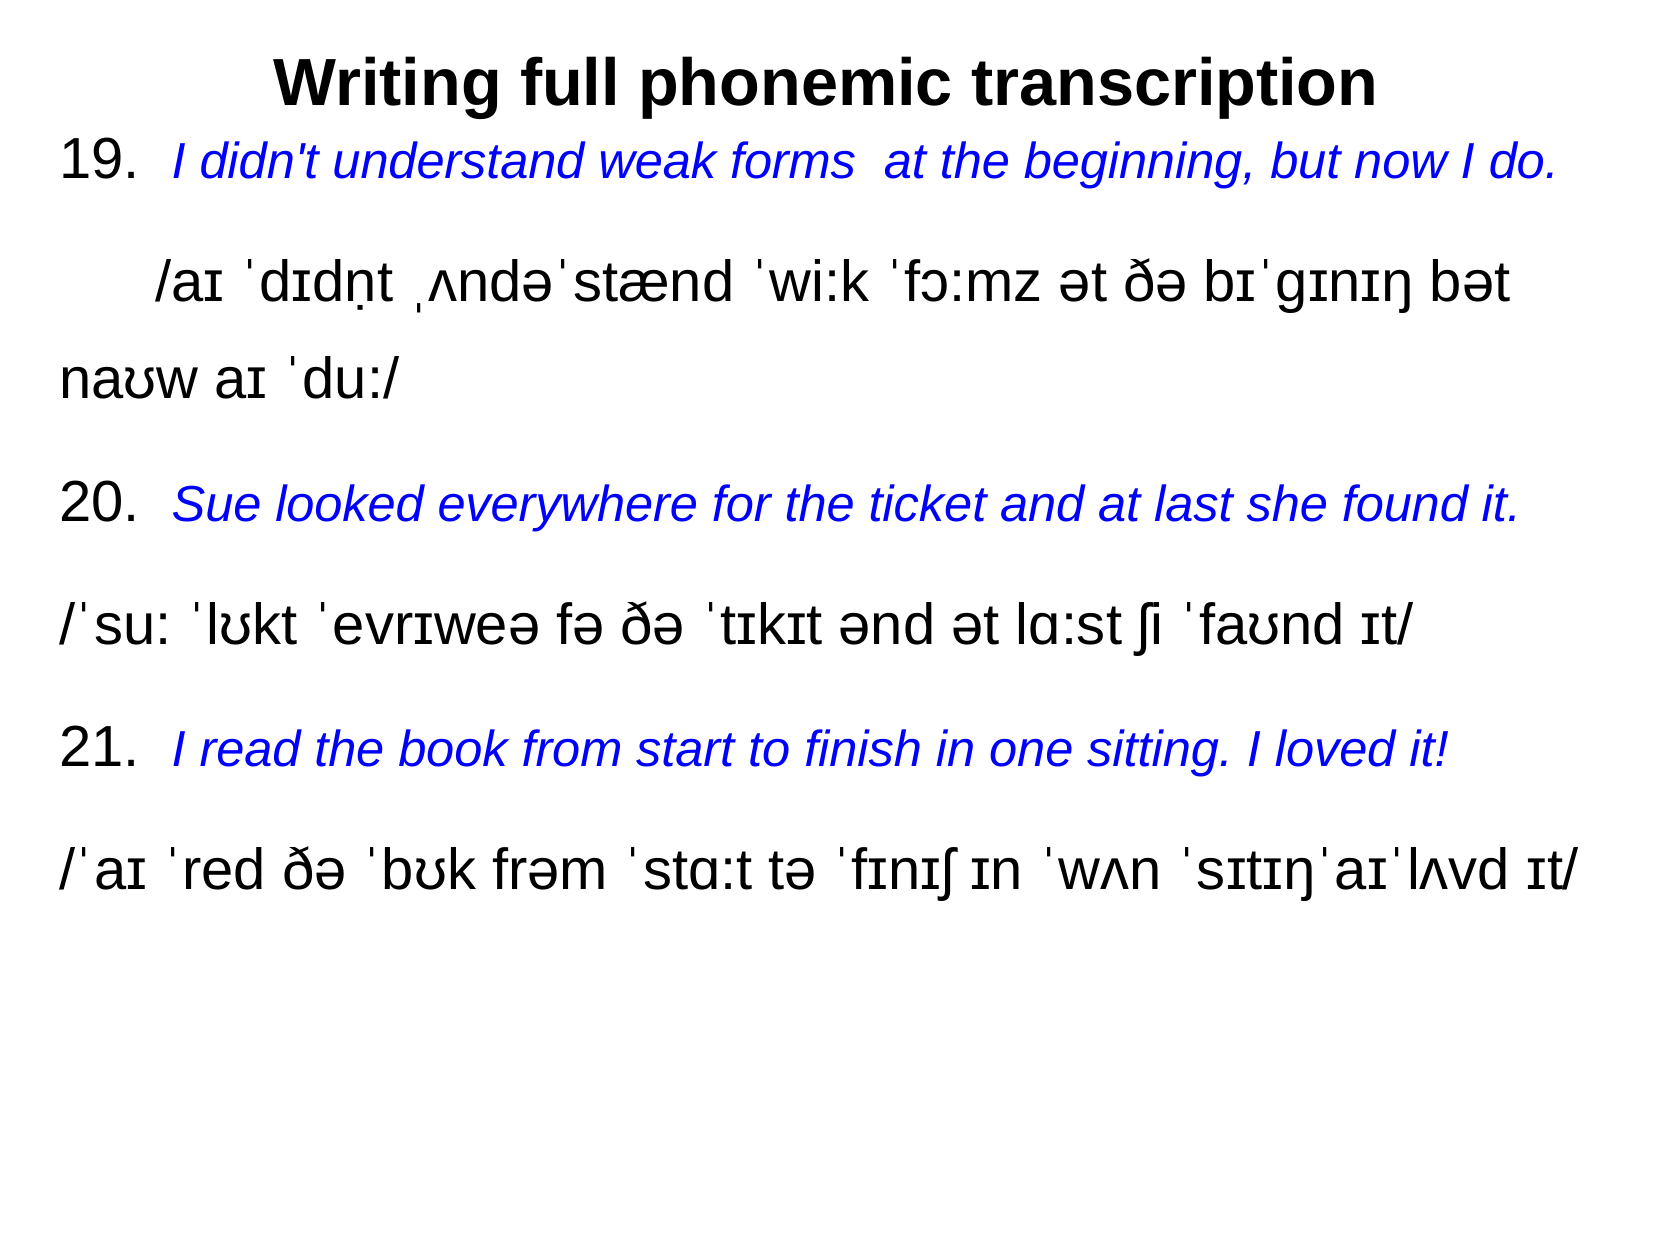

# Writing full phonemic transcription
19. I didn't understand weak forms at the beginning, but now I do.
 /aɪ ˈdɪdṇt ˌʌndəˈstænd ˈwi:k ˈfɔ:mz ət ðə bɪˈgɪnɪŋ bət naʊw aɪ ˈdu:/
20. Sue looked everywhere for the ticket and at last she found it.
/ˈsu: ˈlʊkt ˈevrɪweə fə ðə ˈtɪkɪt ənd ət lɑ:st ʃi ˈfaʊnd ɪt/
21. I read the book from start to finish in one sitting. I loved it!
/ˈaɪ ˈred ðə ˈbʊk frəm ˈstɑ:t tə ˈfɪnɪʃ ɪn ˈwʌn ˈsɪtɪŋˈaɪˈlʌvd ɪt/